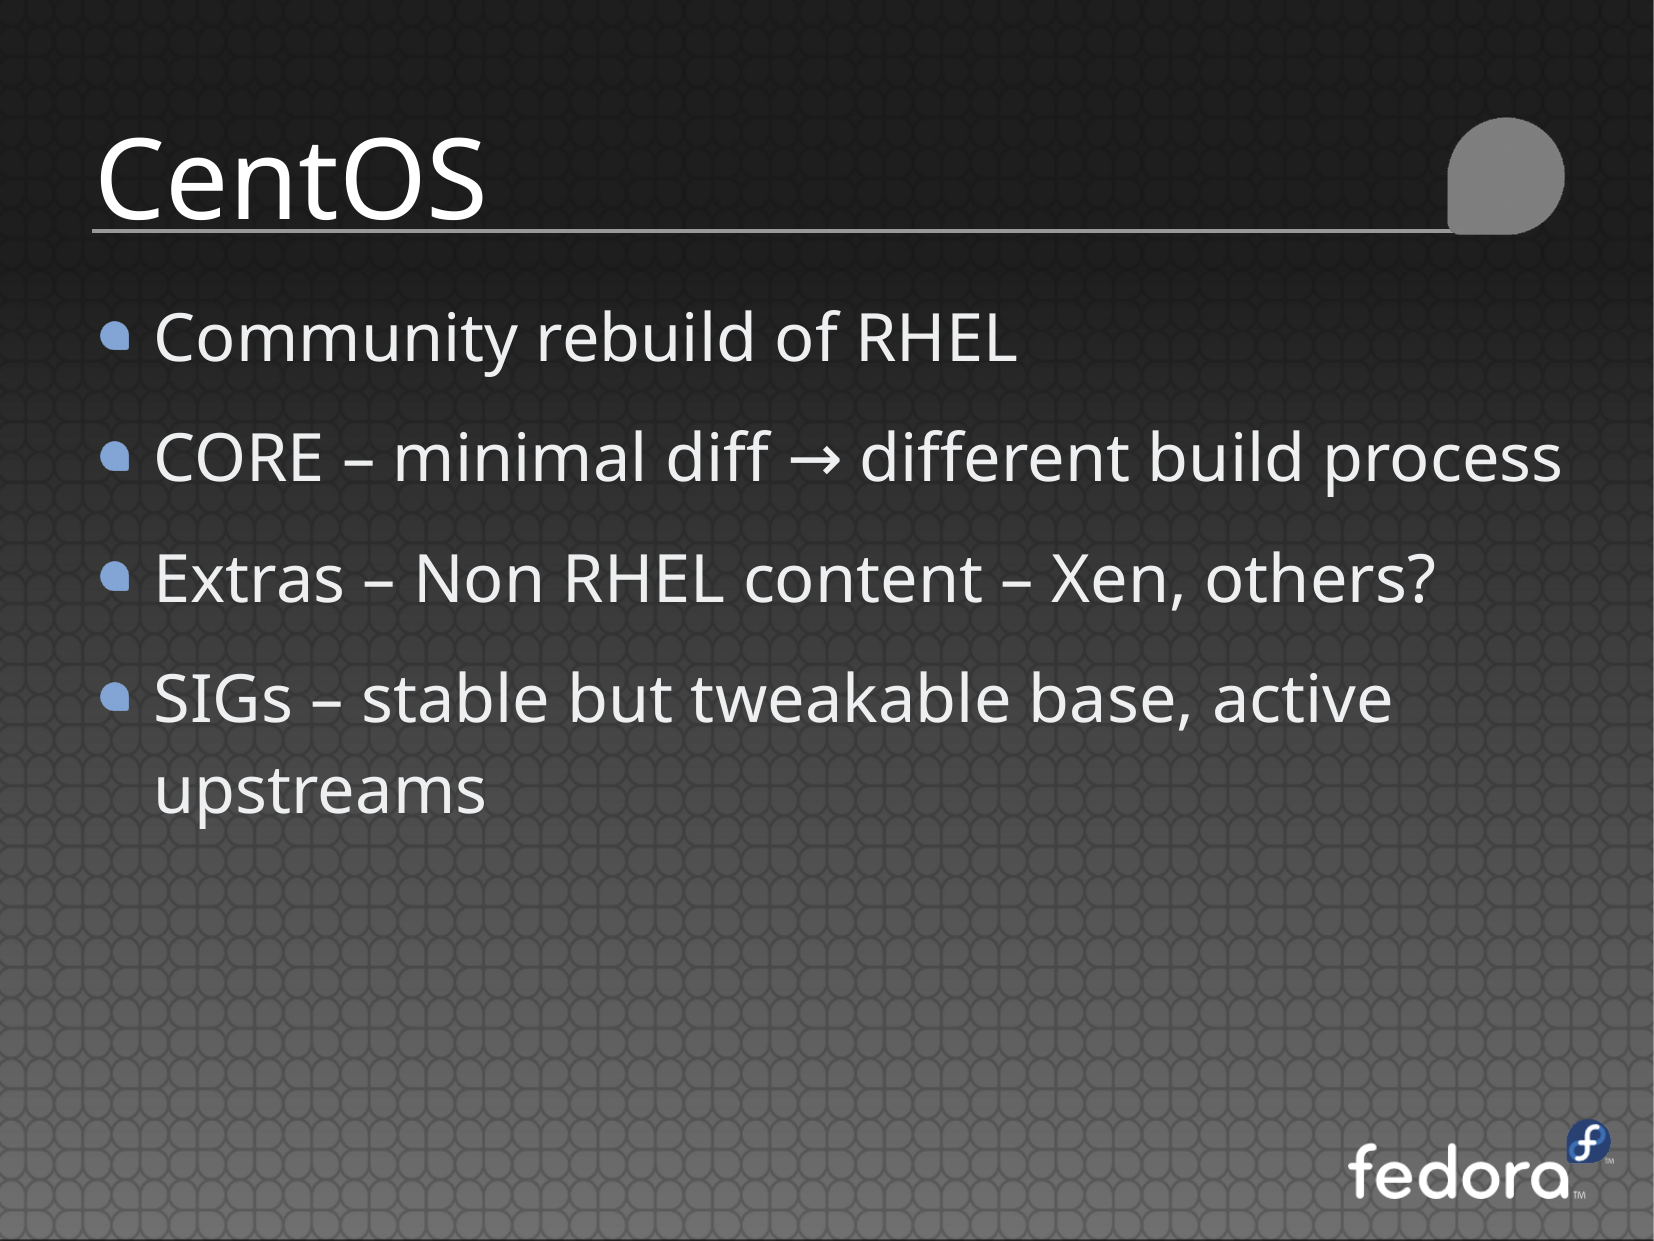

CentOS
# Community rebuild of RHEL
CORE – minimal diff → different build process
Extras – Non RHEL content – Xen, others?
SIGs – stable but tweakable base, active upstreams